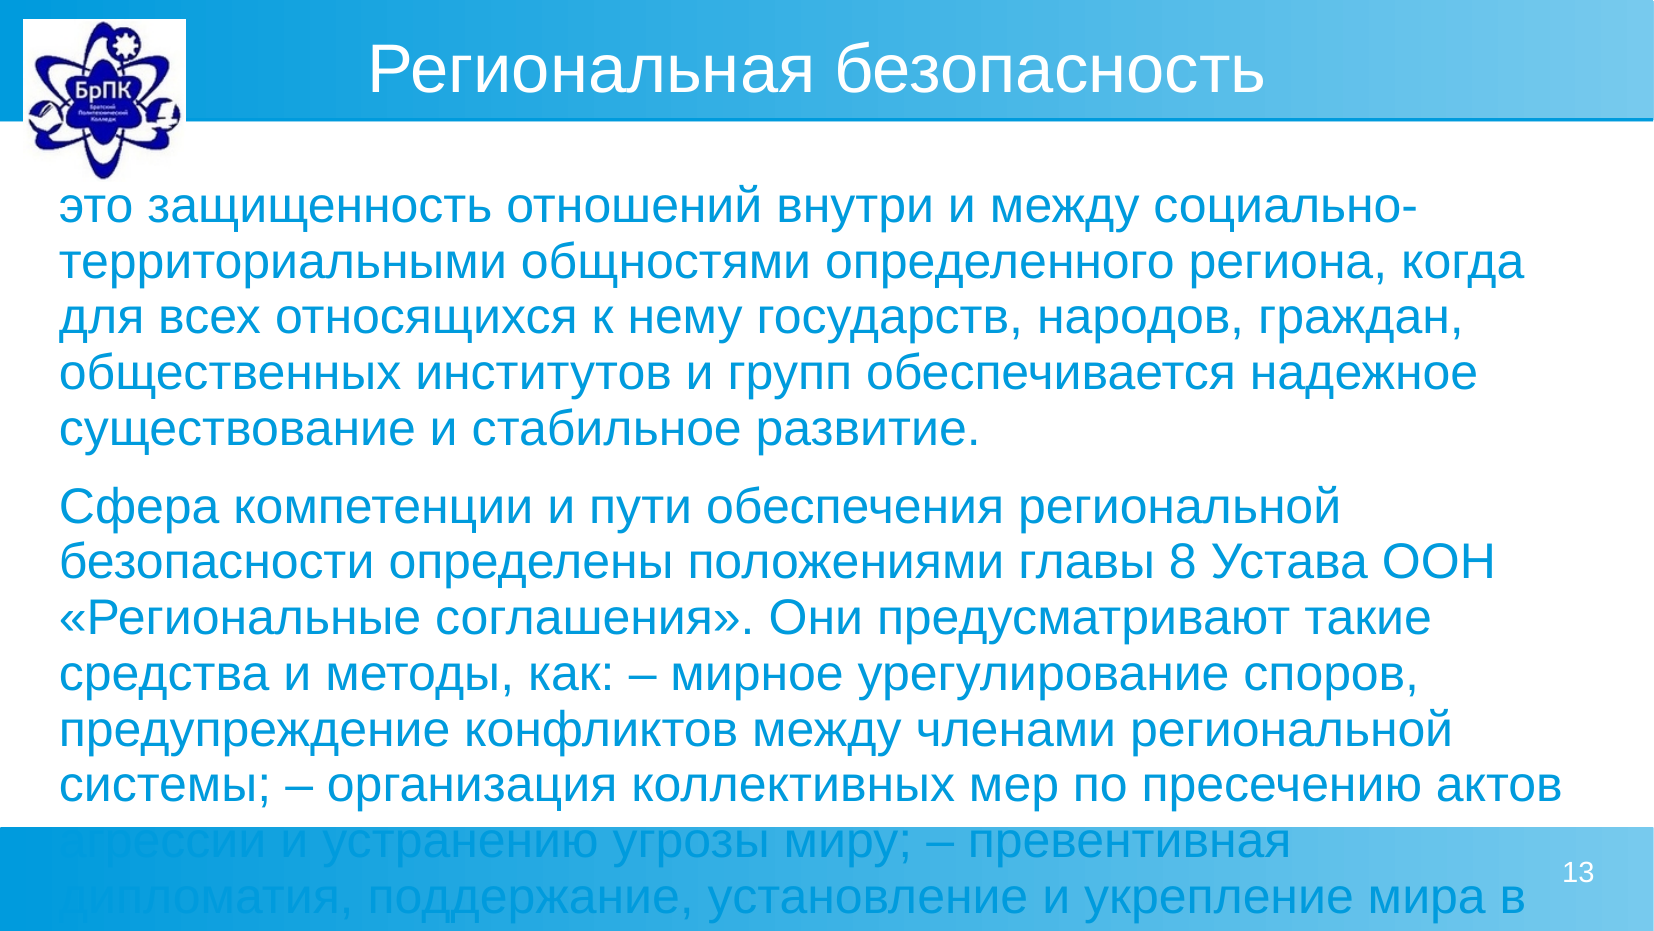

# Региональная безопасность
это защищенность отношений внутри и между социально-территориальными общностями определенного региона, когда для всех относящихся к нему государств, народов, граждан, общественных институтов и групп обеспечивается надежное существование и стабильное развитие.
Сфера компетенции и пути обеспечения региональной безопасности определены положениями главы 8 Устава ООН «Региональные соглашения». Они предусматривают такие средства и методы, как: – мирное урегулирование споров, предупреждение конфликтов между членами региональной системы; – организация коллективных мер по пресечению актов агрессии и устранению угрозы миру; – превентивная дипломатия, поддержание, установление и укрепление мира в постконфликтный период.
13